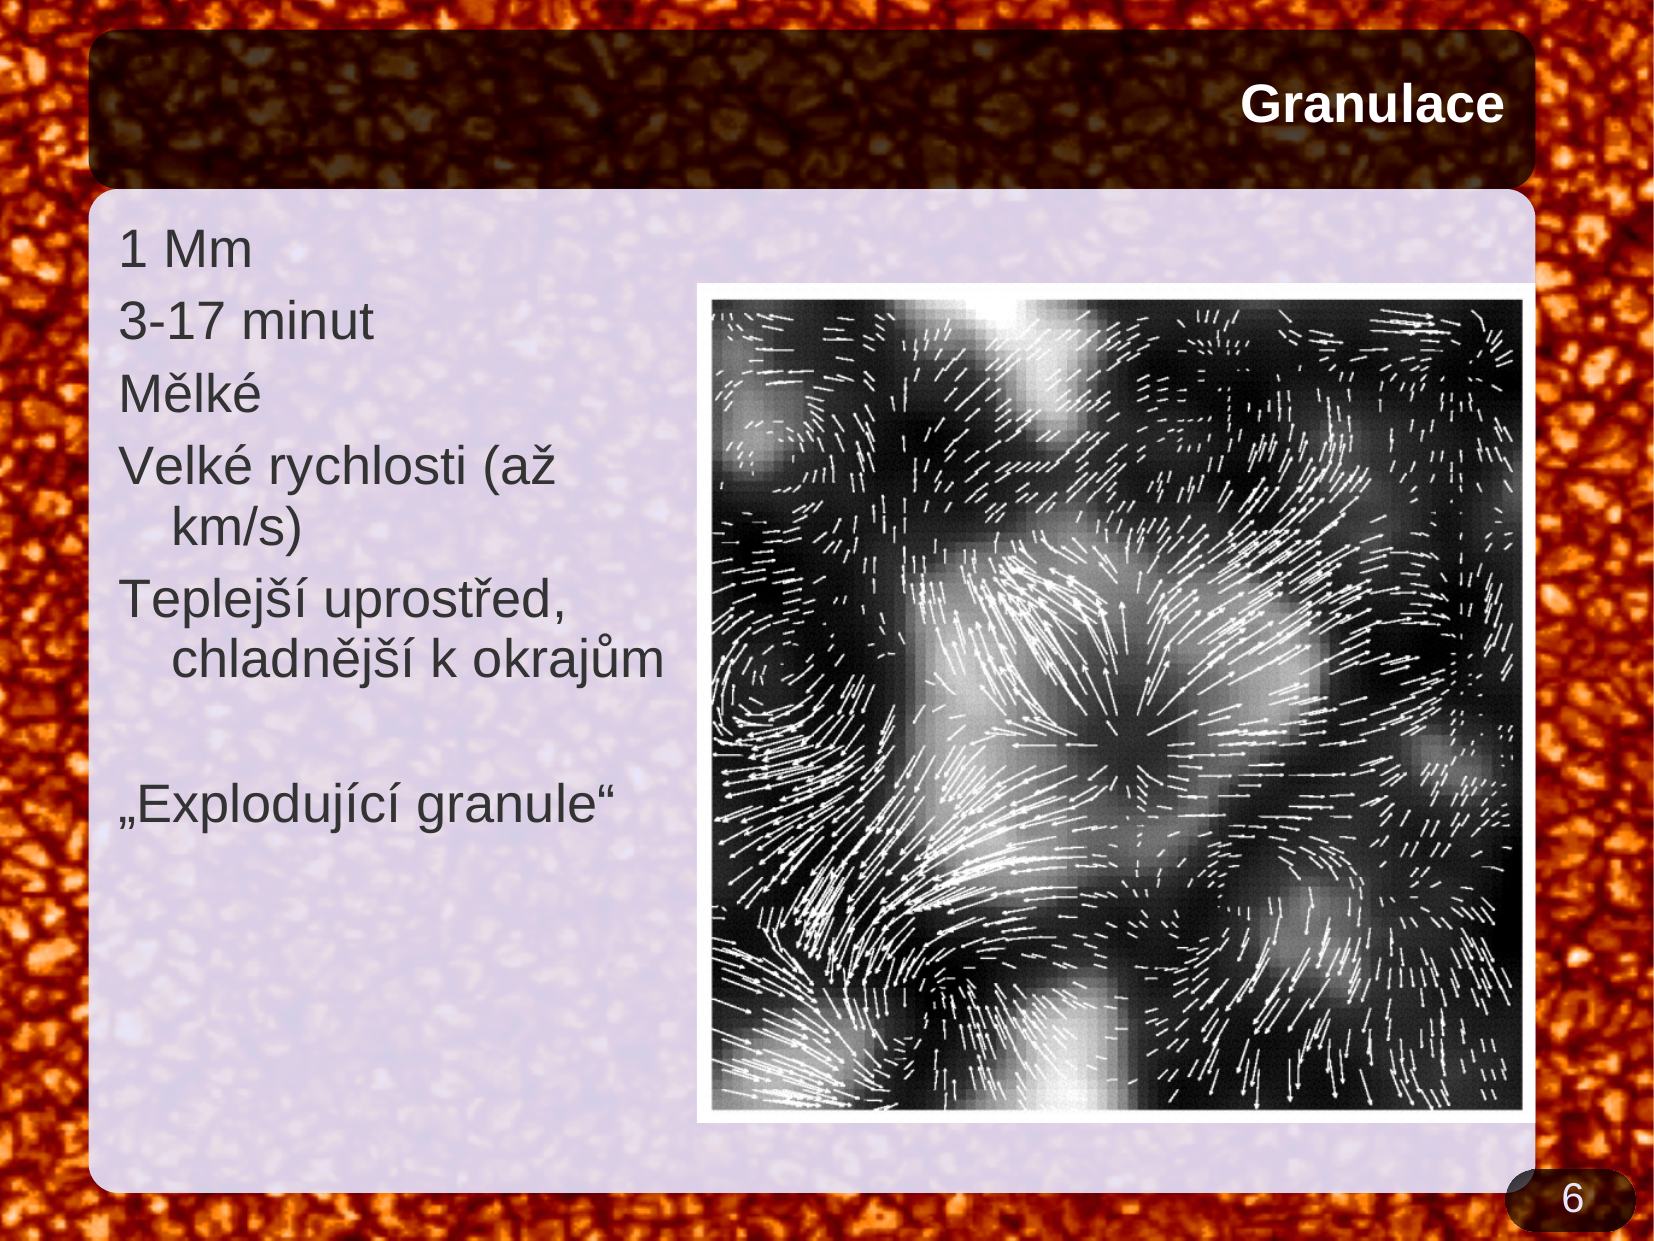

# Granulace
1 Mm
3-17 minut
Mělké
Velké rychlosti (až km/s)
Teplejší uprostřed, chladnější k okrajům
„Explodující granule“